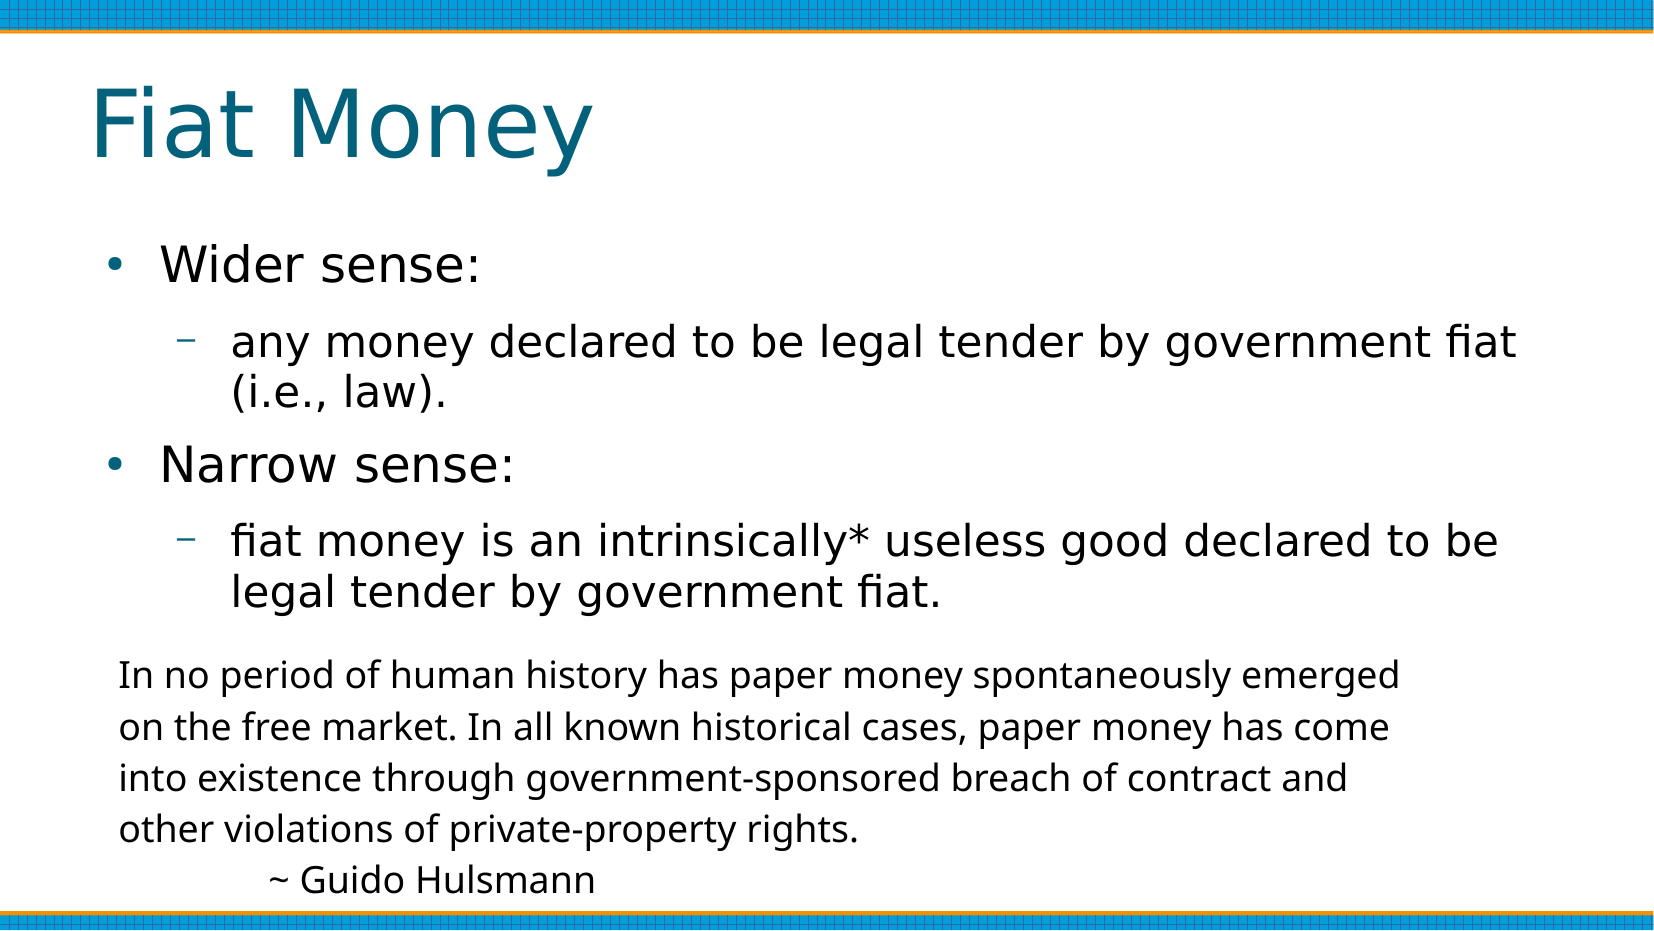

# Fiat Money
Wider sense:
any money declared to be legal tender by government fiat (i.e., law).
Narrow sense:
fiat money is an intrinsically* useless good declared to be legal tender by government fiat.
In no period of human history has paper money spontaneously emerged on the free market. In all known historical cases, paper money has come into existence through government-sponsored breach of contract and other violations of private-property rights.
		~ Guido Hulsmann